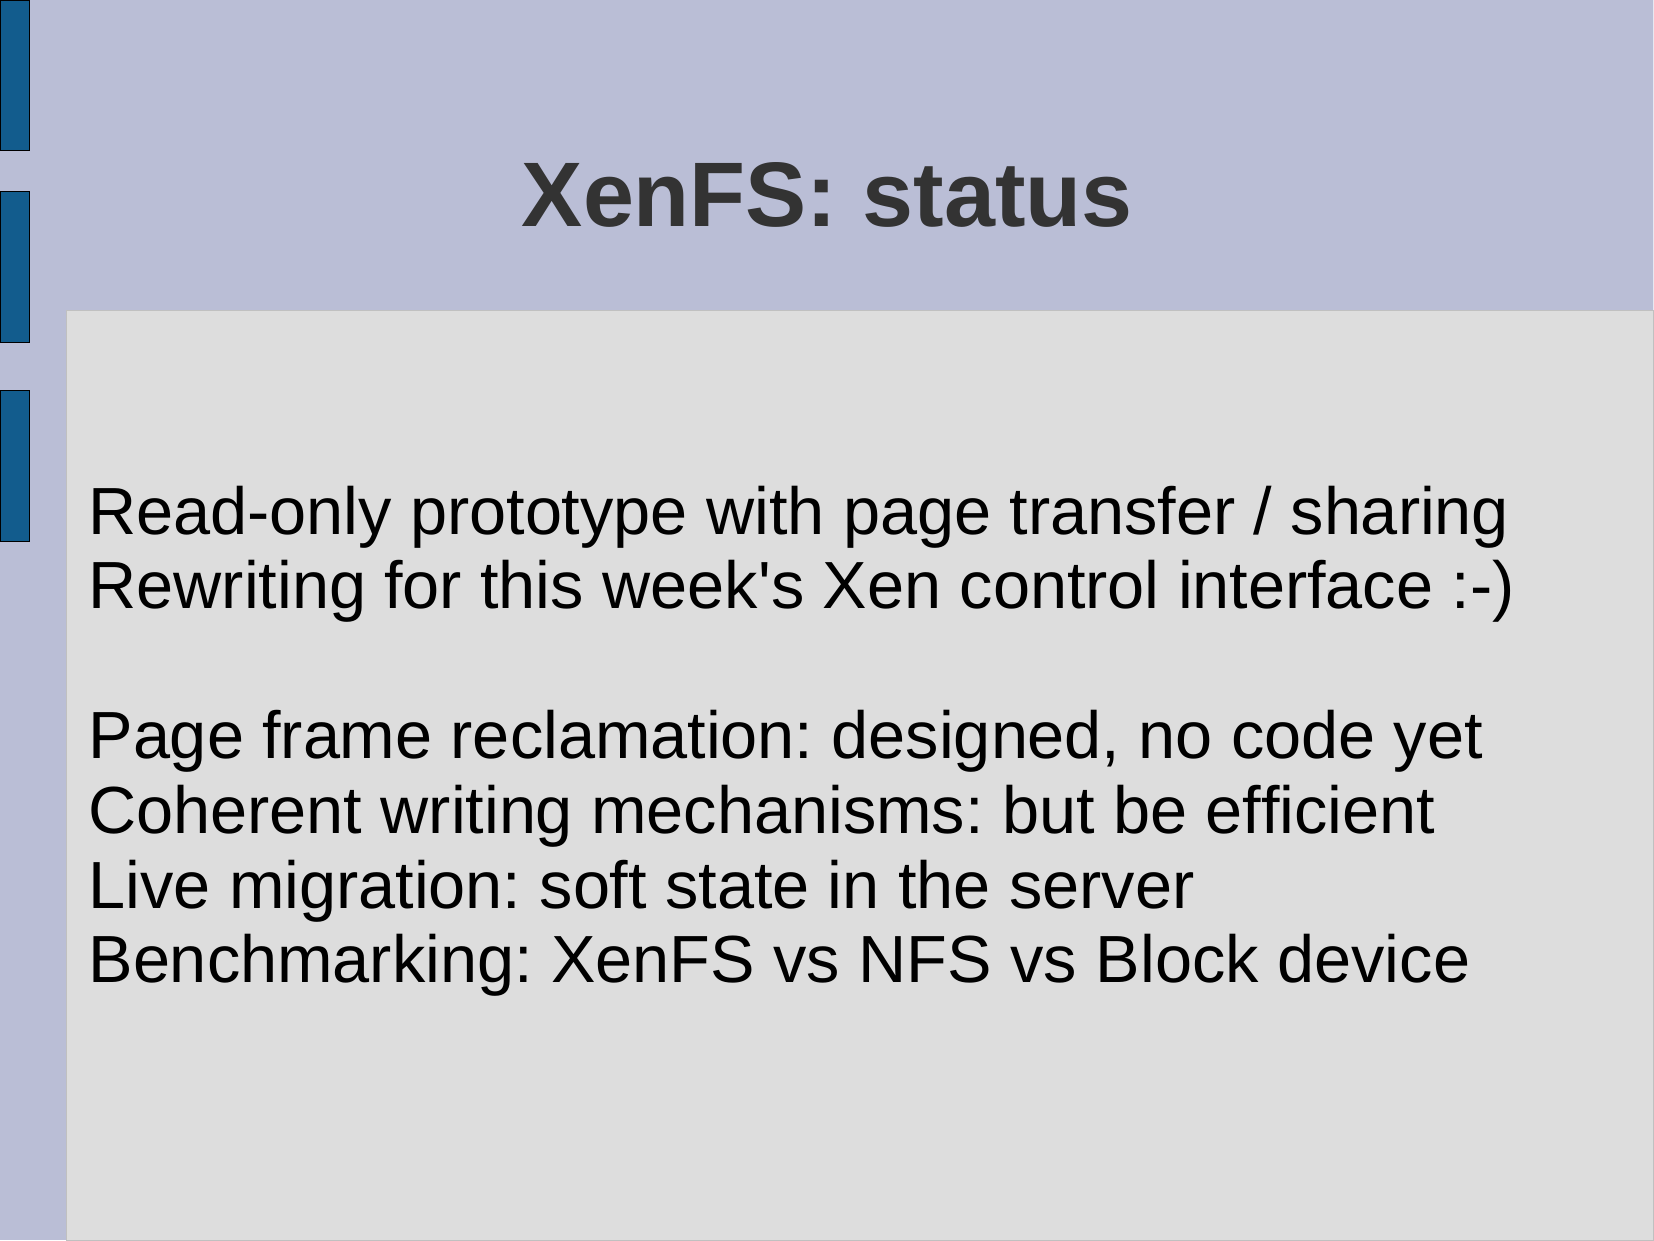

# XenFS: status
Read-only prototype with page transfer / sharing
Rewriting for this week's Xen control interface :-)
Page frame reclamation: designed, no code yet
Coherent writing mechanisms: but be efficient
Live migration: soft state in the server
Benchmarking: XenFS vs NFS vs Block device